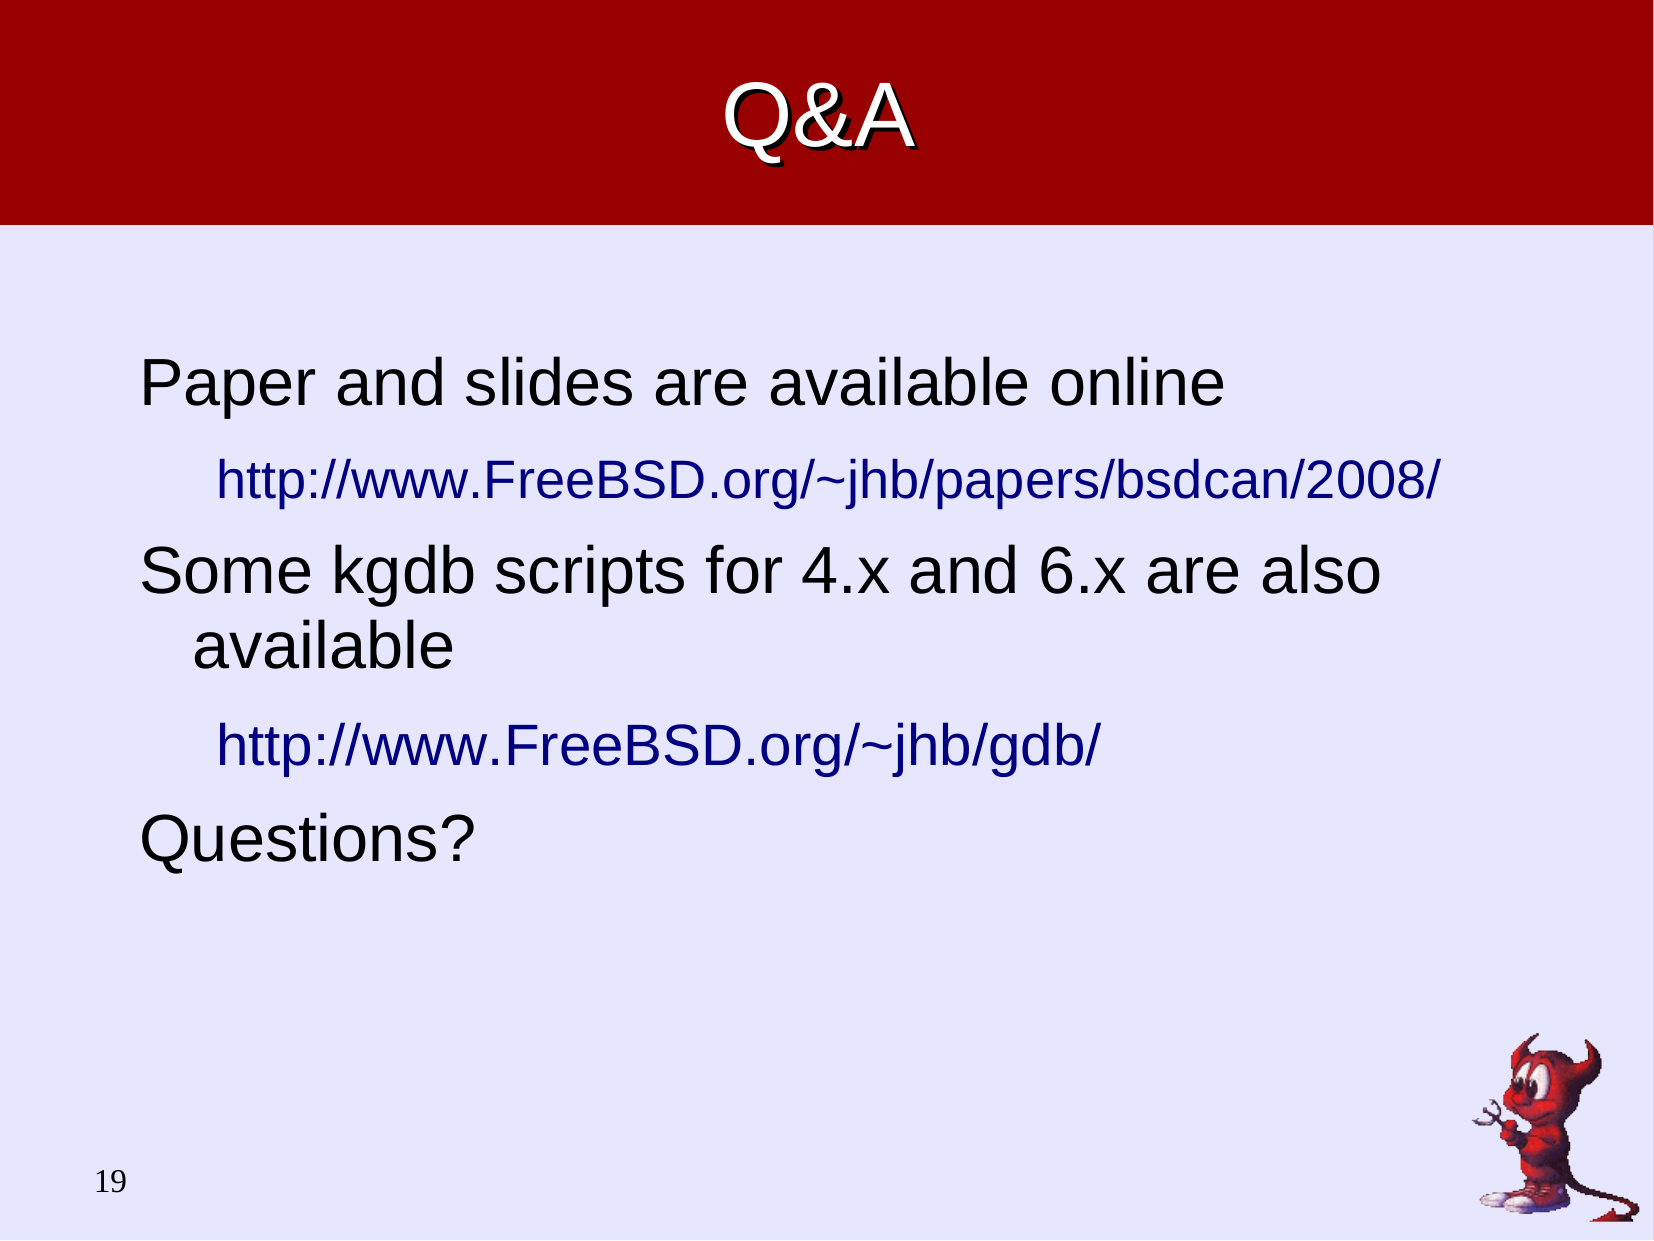

# Q&A
Paper and slides are available online
http://www.FreeBSD.org/~jhb/papers/bsdcan/2008/
Some kgdb scripts for 4.x and 6.x are also available
http://www.FreeBSD.org/~jhb/gdb/
Questions?